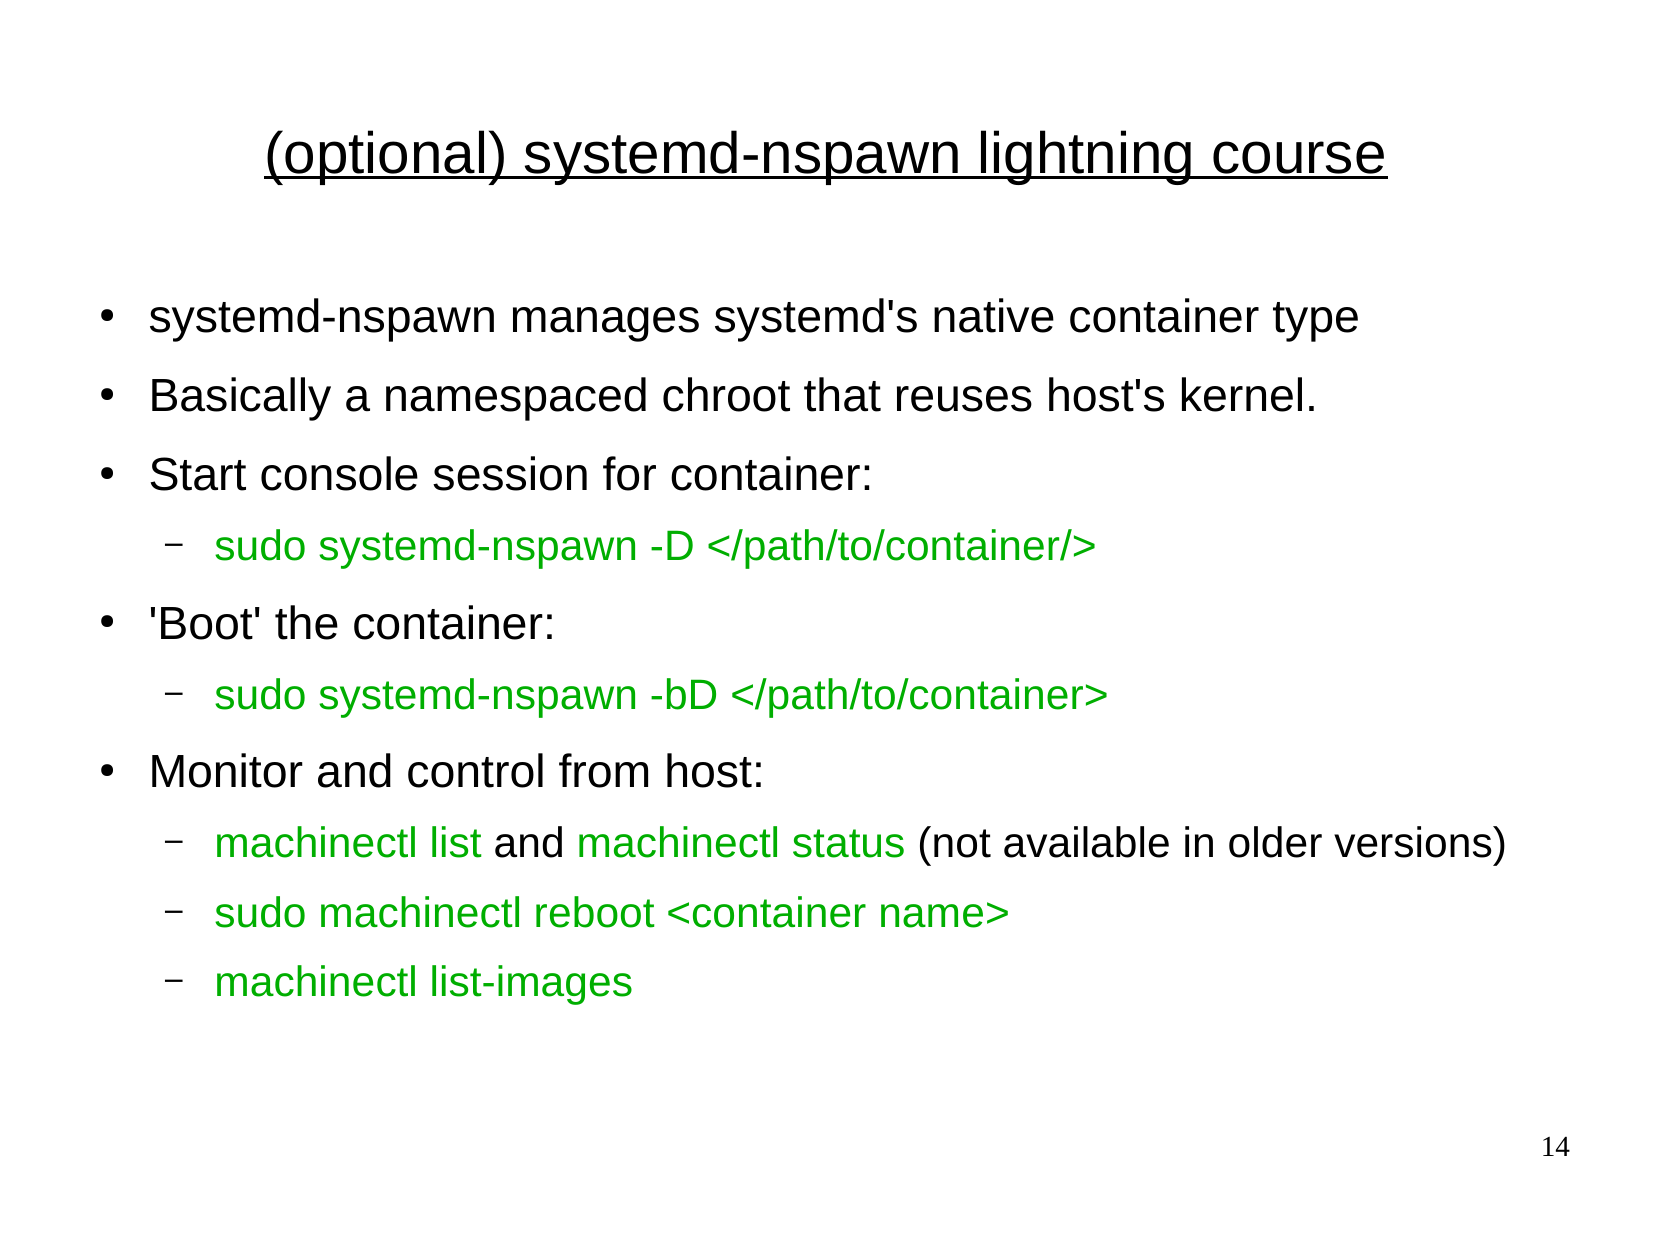

# (optional) systemd-nspawn lightning course
systemd-nspawn manages systemd's native container type
Basically a namespaced chroot that reuses host's kernel.
Start console session for container:
sudo systemd-nspawn -D </path/to/container/>
'Boot' the container:
sudo systemd-nspawn -bD </path/to/container>
Monitor and control from host:
machinectl list and machinectl status (not available in older versions)
sudo machinectl reboot <container name>
machinectl list-images
14